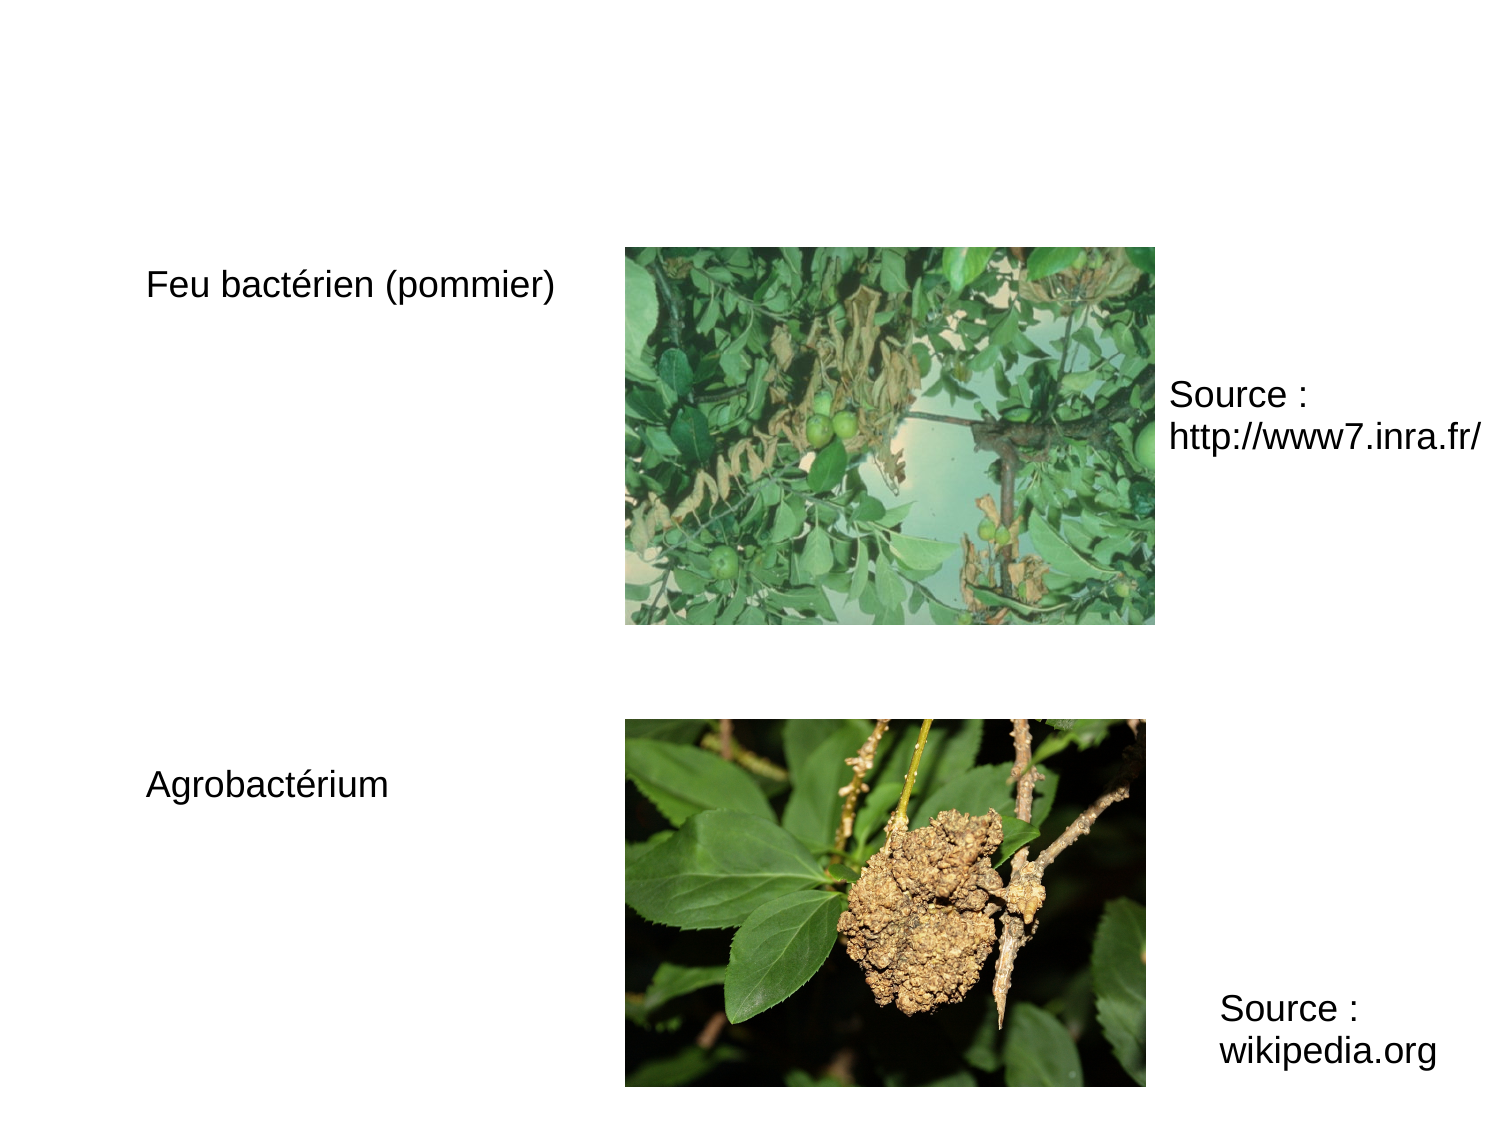

# Feu bactérien (pommier)
Agrobactérium
Source : http://www7.inra.fr/
Source : wikipedia.org